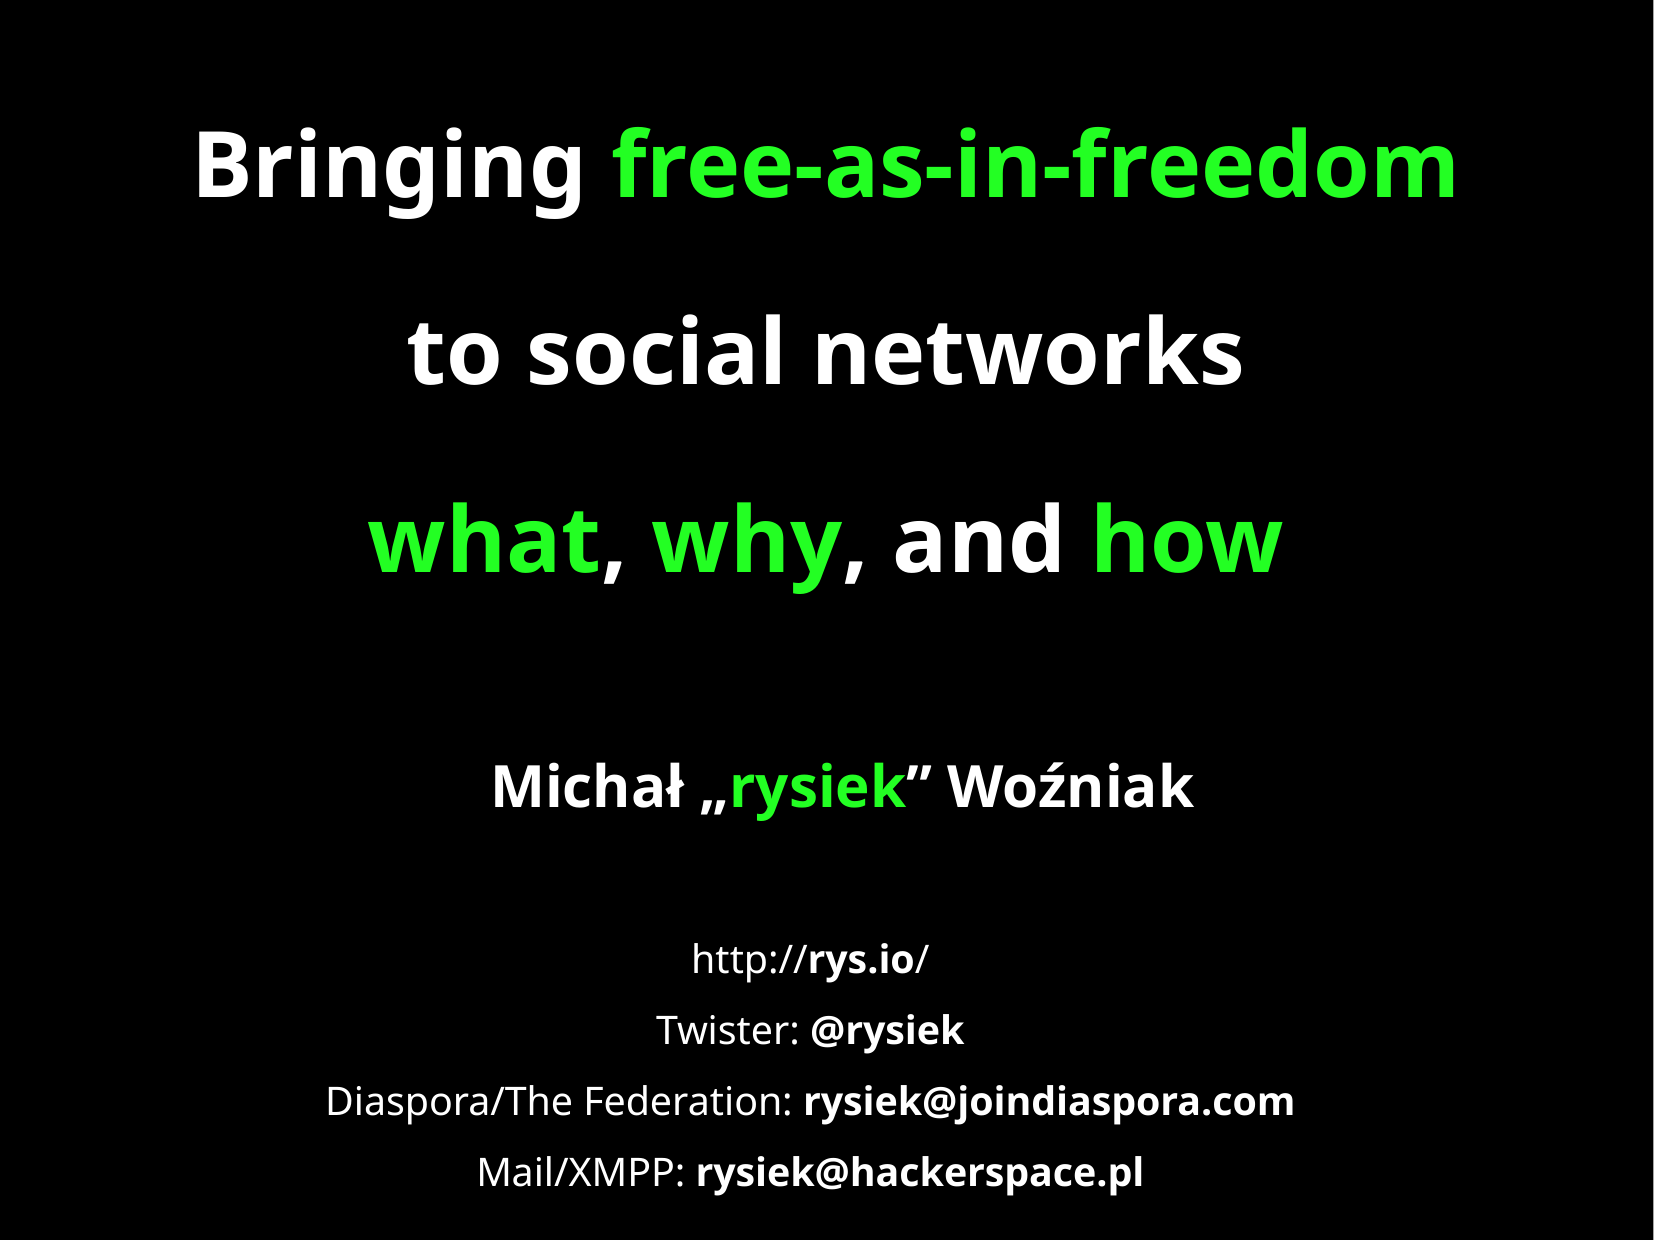

# Bringing free-as-in-freedom to social networks what, why, and how
Michał „rysiek” Woźniak
http://rys.io/
Twister: @rysiek
Diaspora/The Federation: rysiek@joindiaspora.com
Mail/XMPP: rysiek@hackerspace.pl